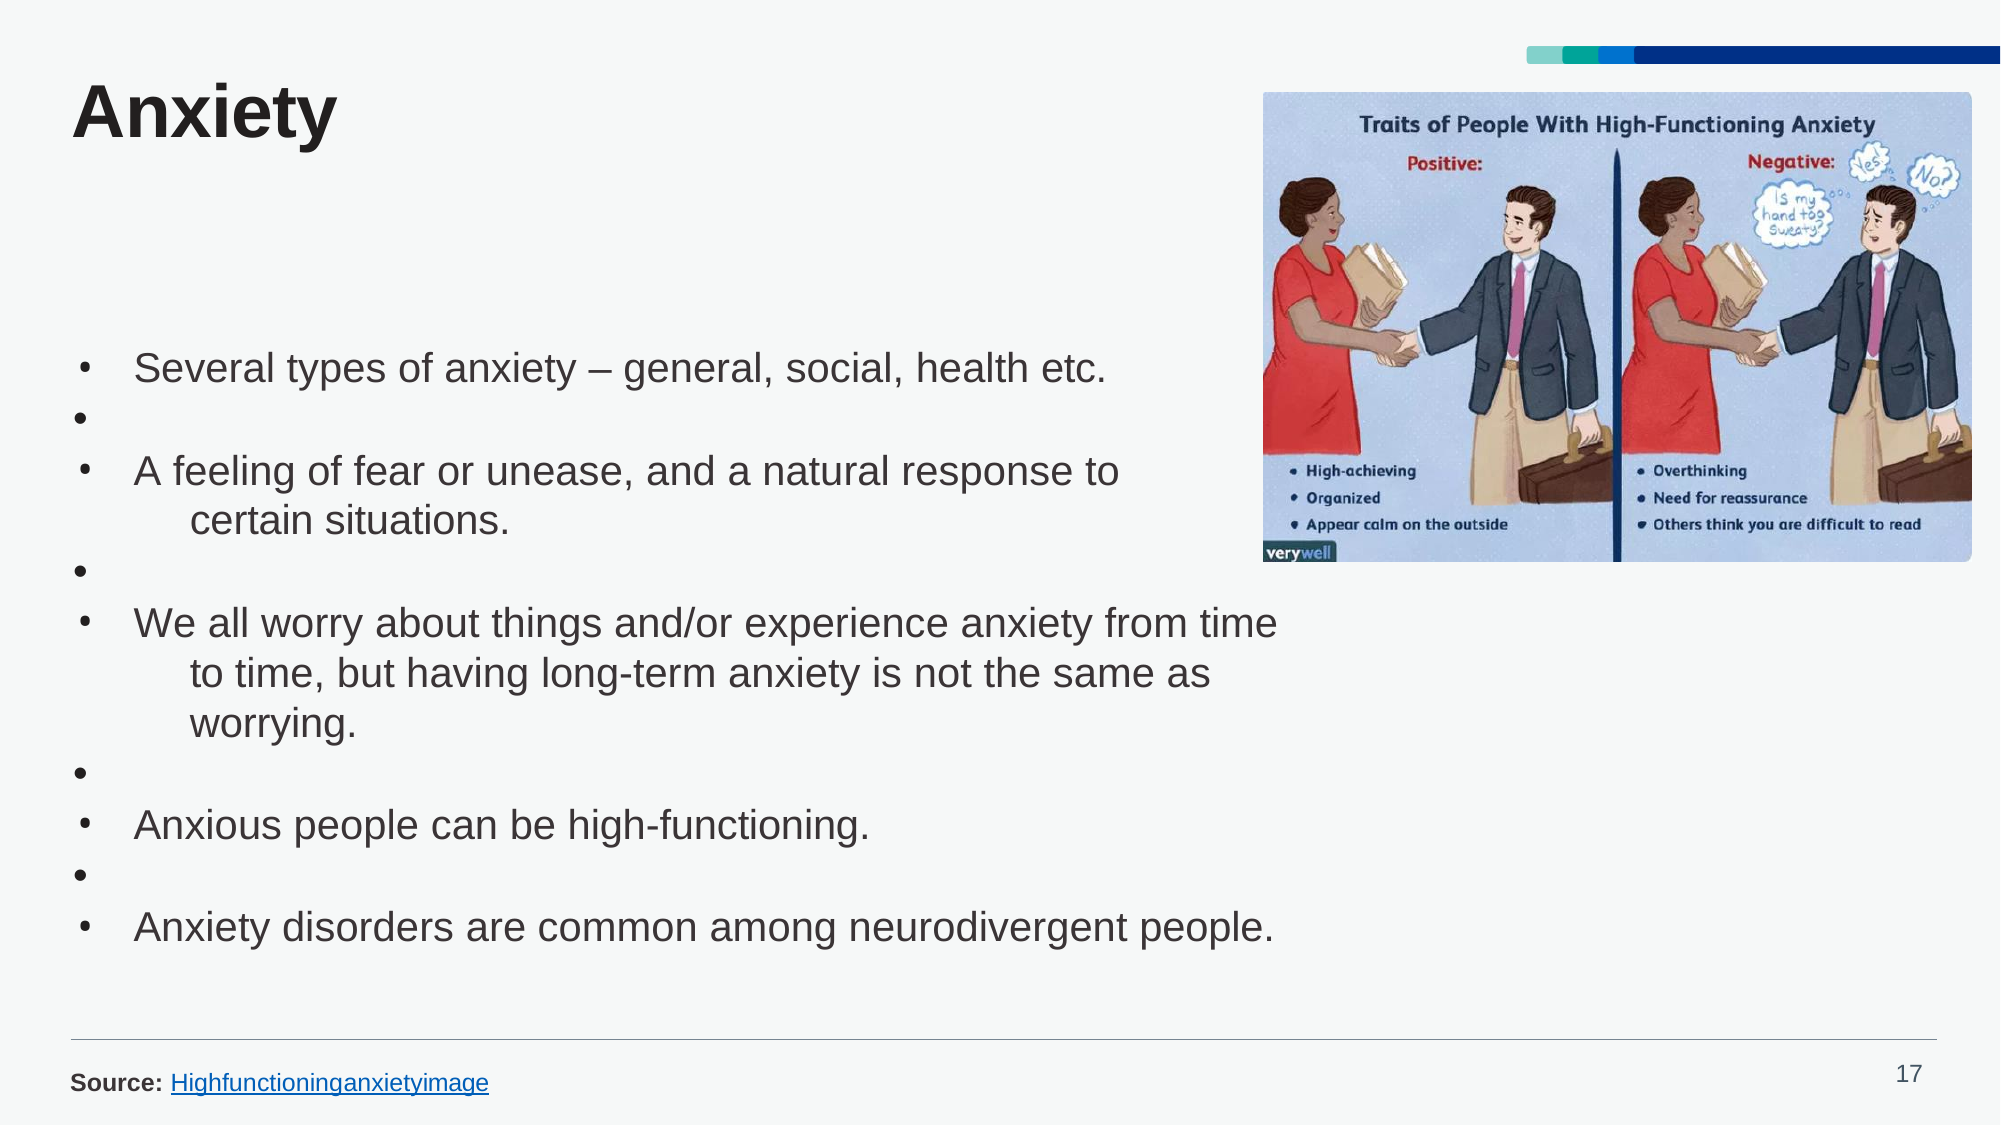

# Anxiety
Several types of anxiety – general, social, health etc.
A feeling of fear or unease, and a natural response to certain situations.
We all worry about things and/or experience anxiety from time to time, but having long-term anxiety is not the same as worrying.
Anxious people can be high-functioning.
Anxiety disorders are common among neurodivergent people.
Source: Highfunctioninganxietyimage